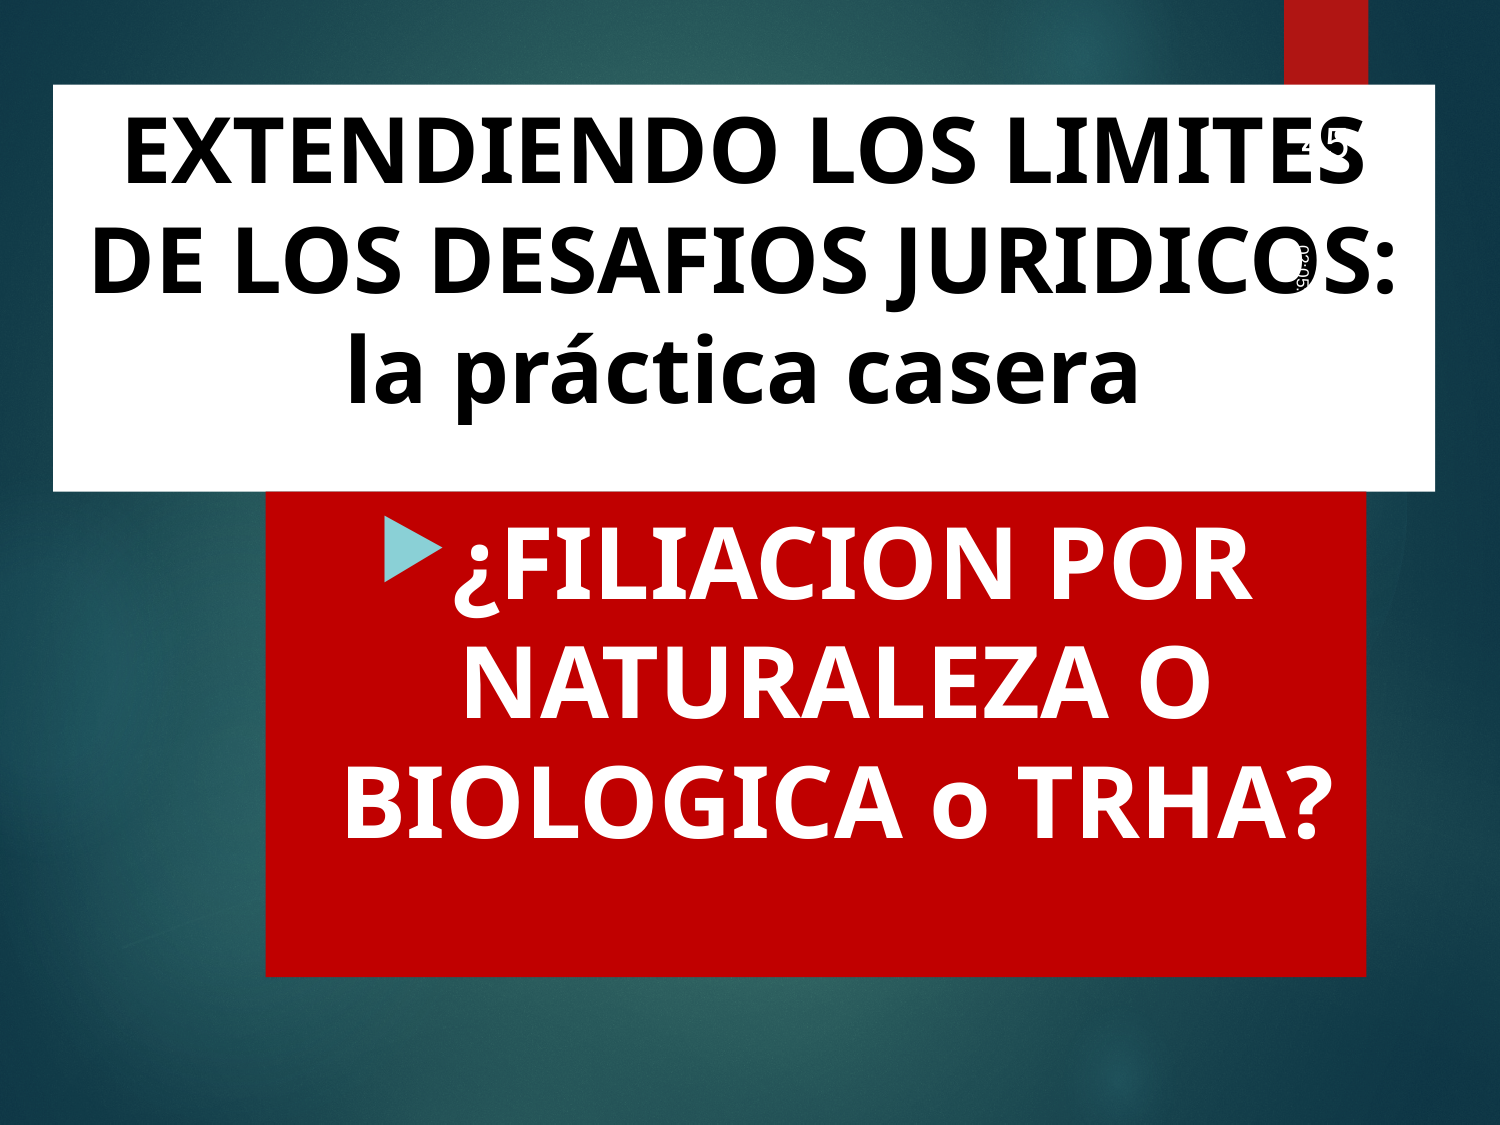

# EXTENDIENDO LOS LIMITES DE LOS DESAFIOS JURIDICOS: la práctica casera
02:48:04
¿FILIACION POR NATURALEZA O BIOLOGICA o TRHA?